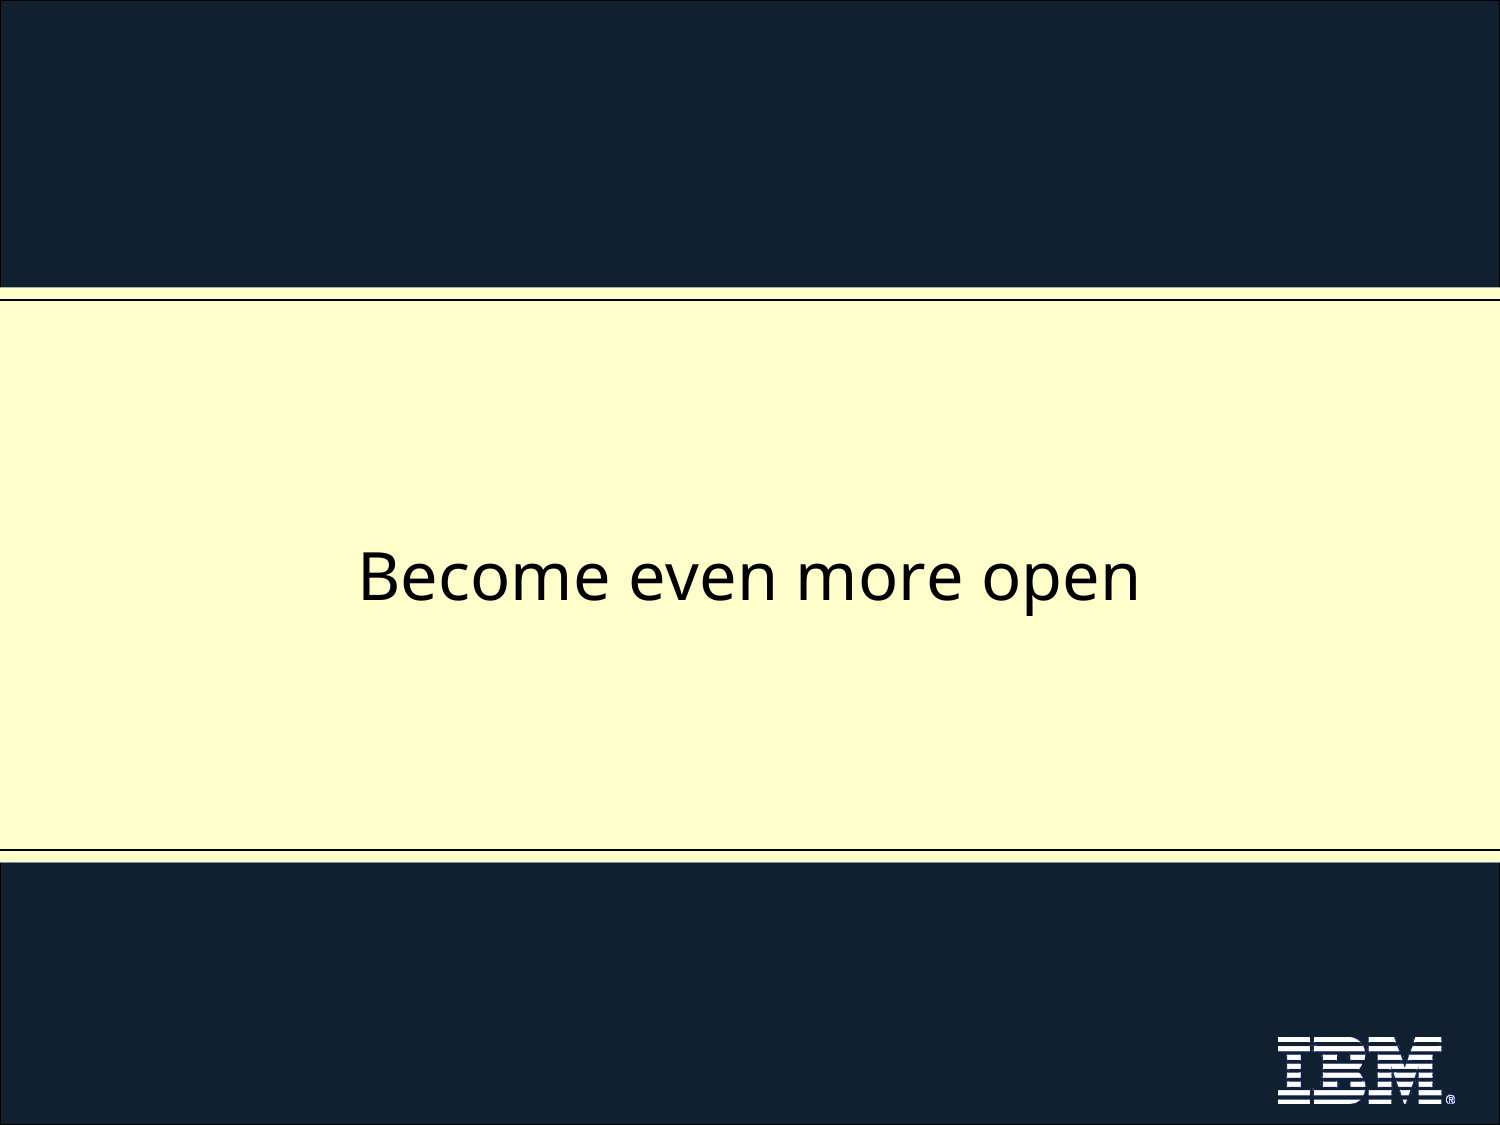

Become even more open
# Characteristics of “open”